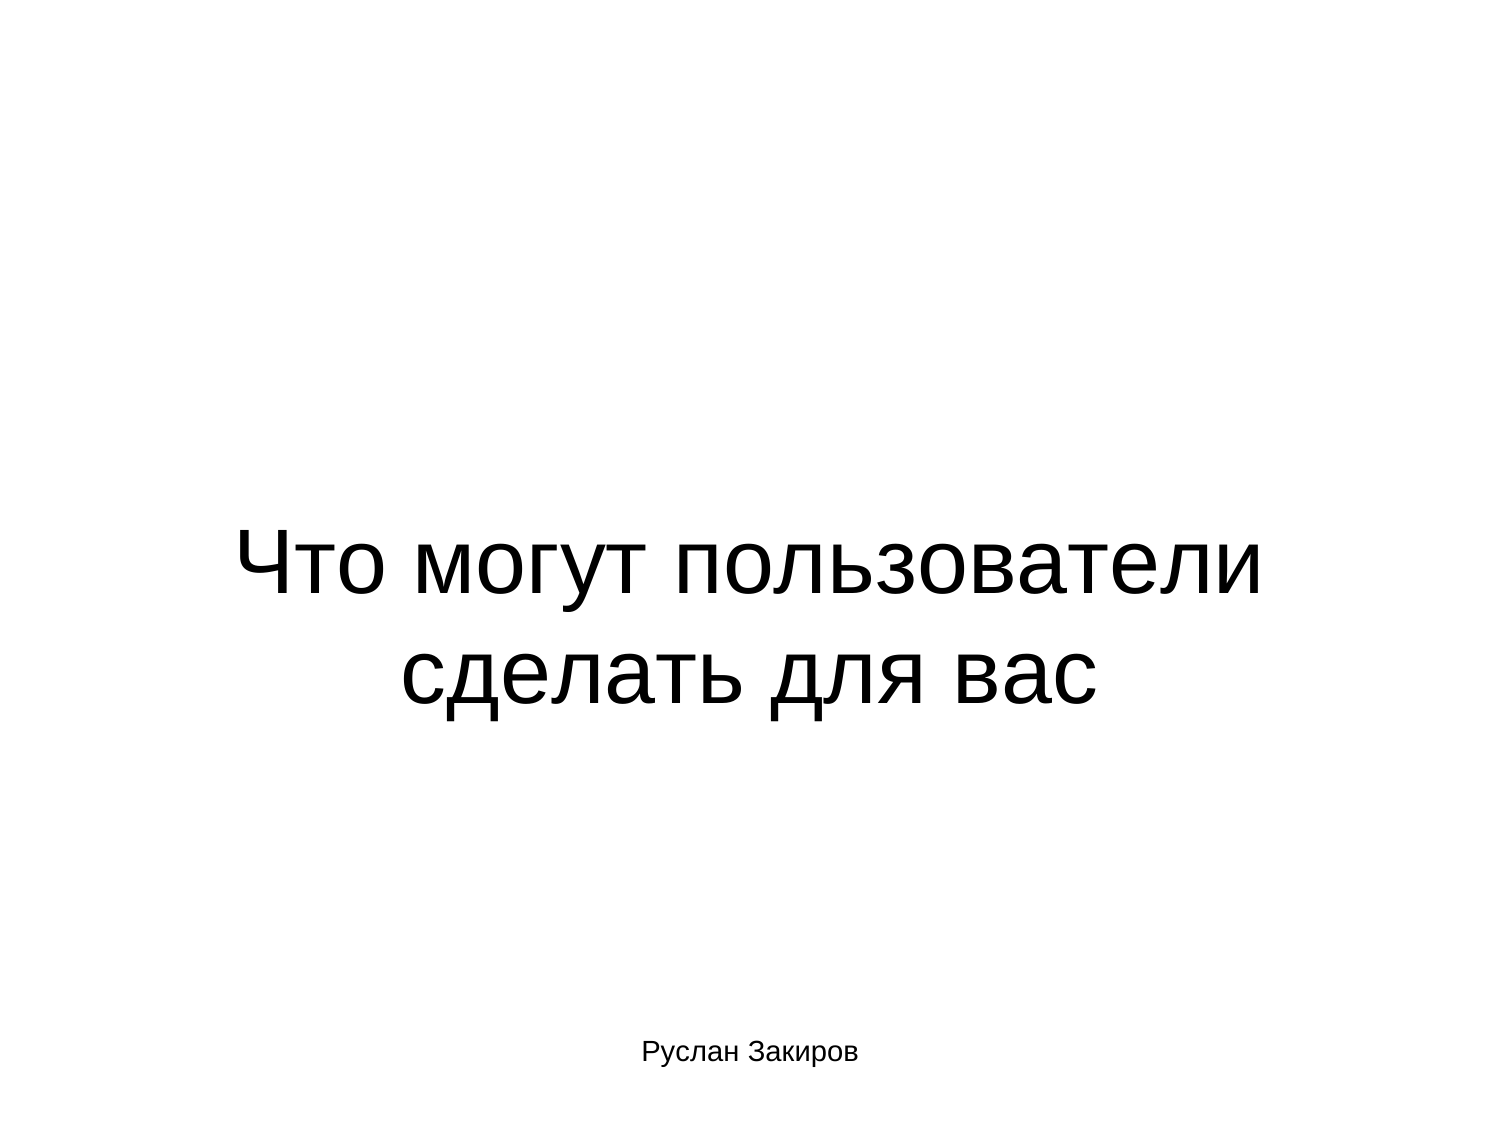

# Что могут пользователи сделать для вас
Руслан Закиров